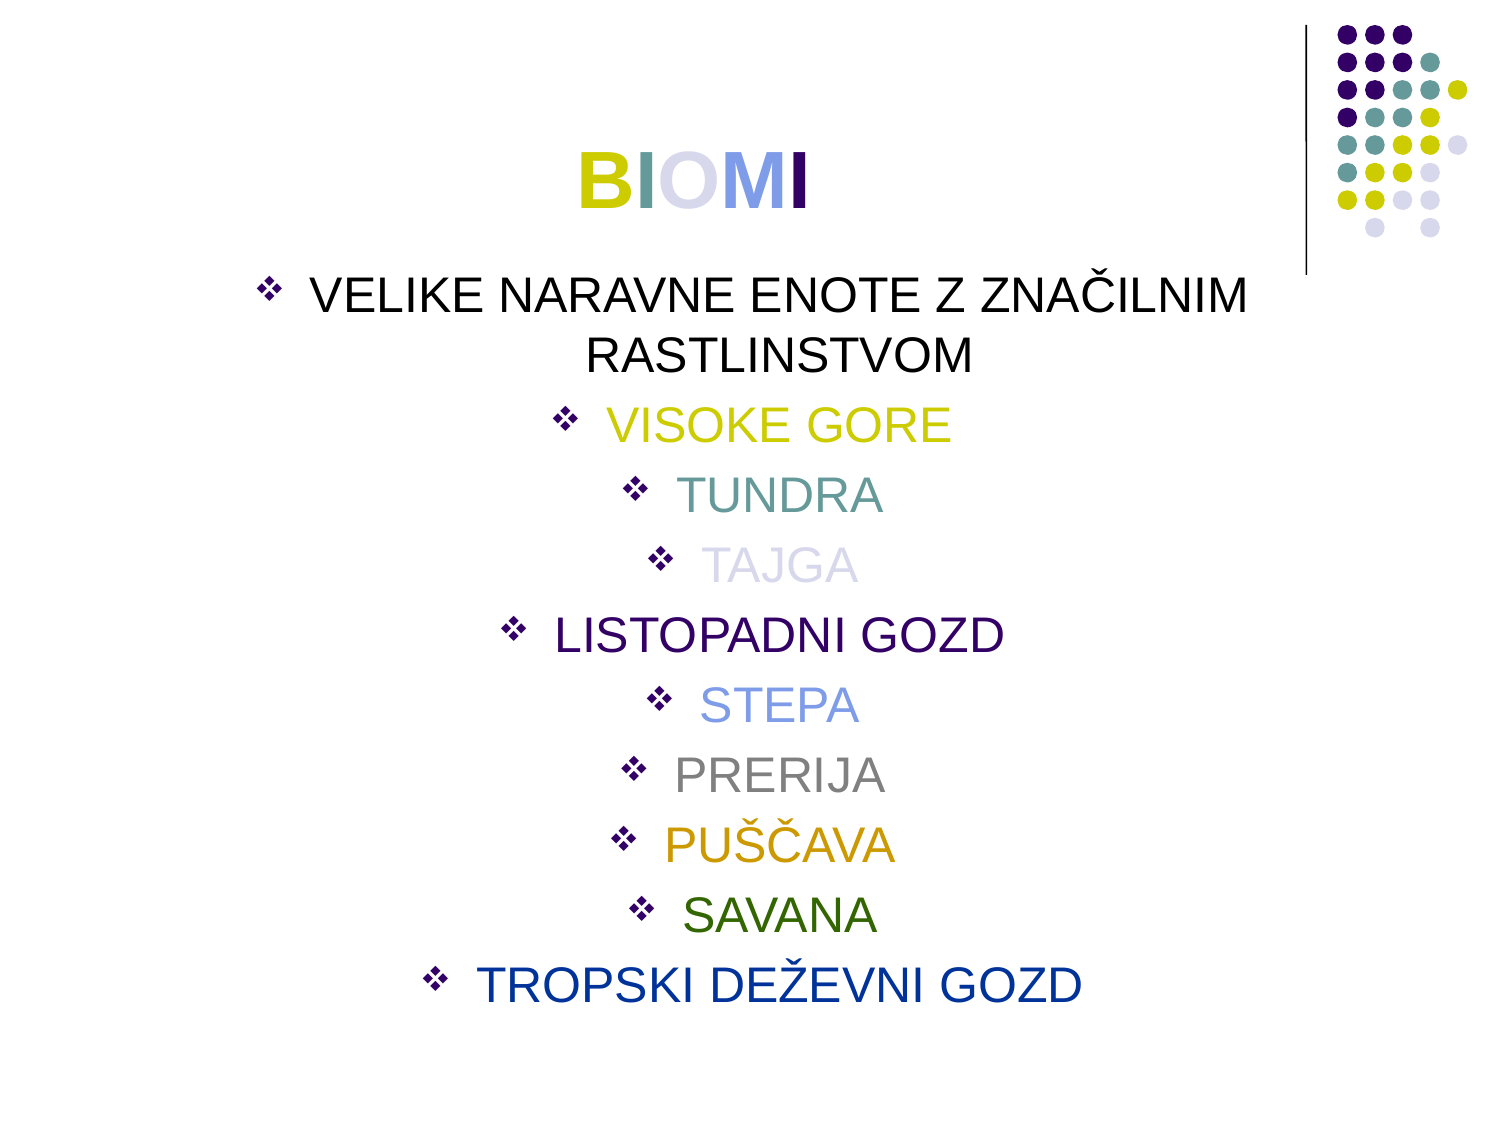

# BIOMI
VELIKE NARAVNE ENOTE Z ZNAČILNIM RASTLINSTVOM
VISOKE GORE
TUNDRA
TAJGA
LISTOPADNI GOZD
STEPA
PRERIJA
PUŠČAVA
SAVANA
TROPSKI DEŽEVNI GOZD